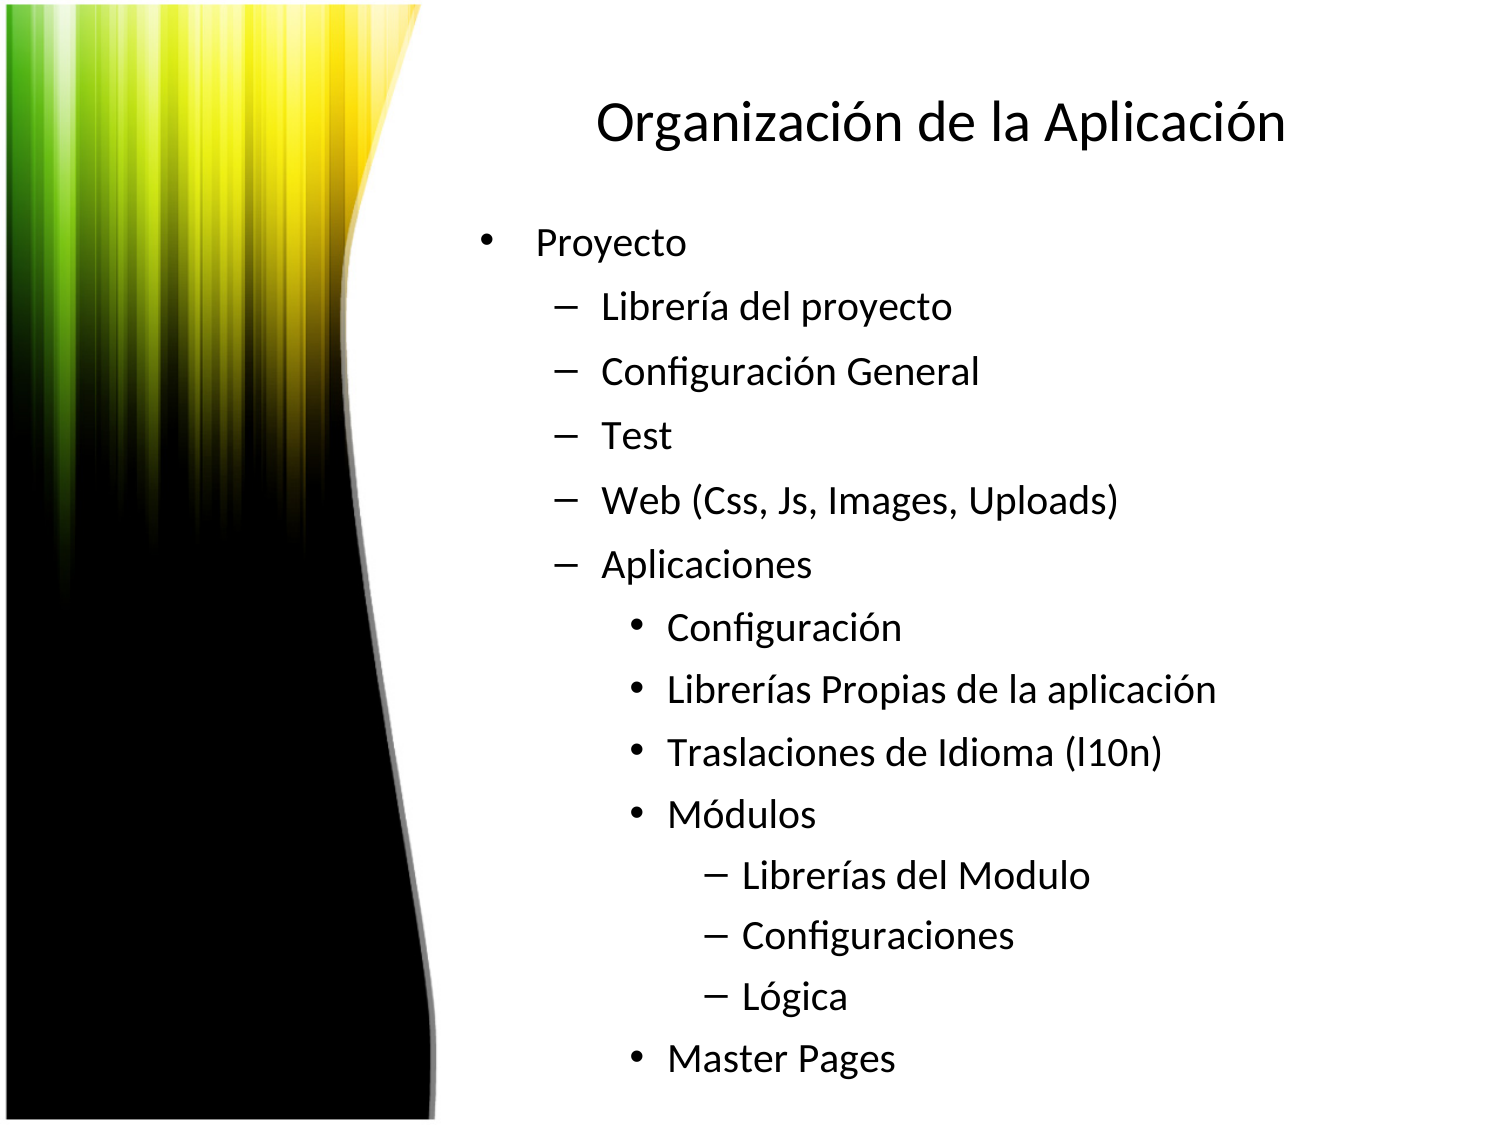

# Organización de la Aplicación
Proyecto
Librería del proyecto
Configuración General
Test
Web (Css, Js, Images, Uploads)
Aplicaciones
Configuración
Librerías Propias de la aplicación
Traslaciones de Idioma (l10n)
Módulos
Librerías del Modulo
Configuraciones
Lógica
Master Pages